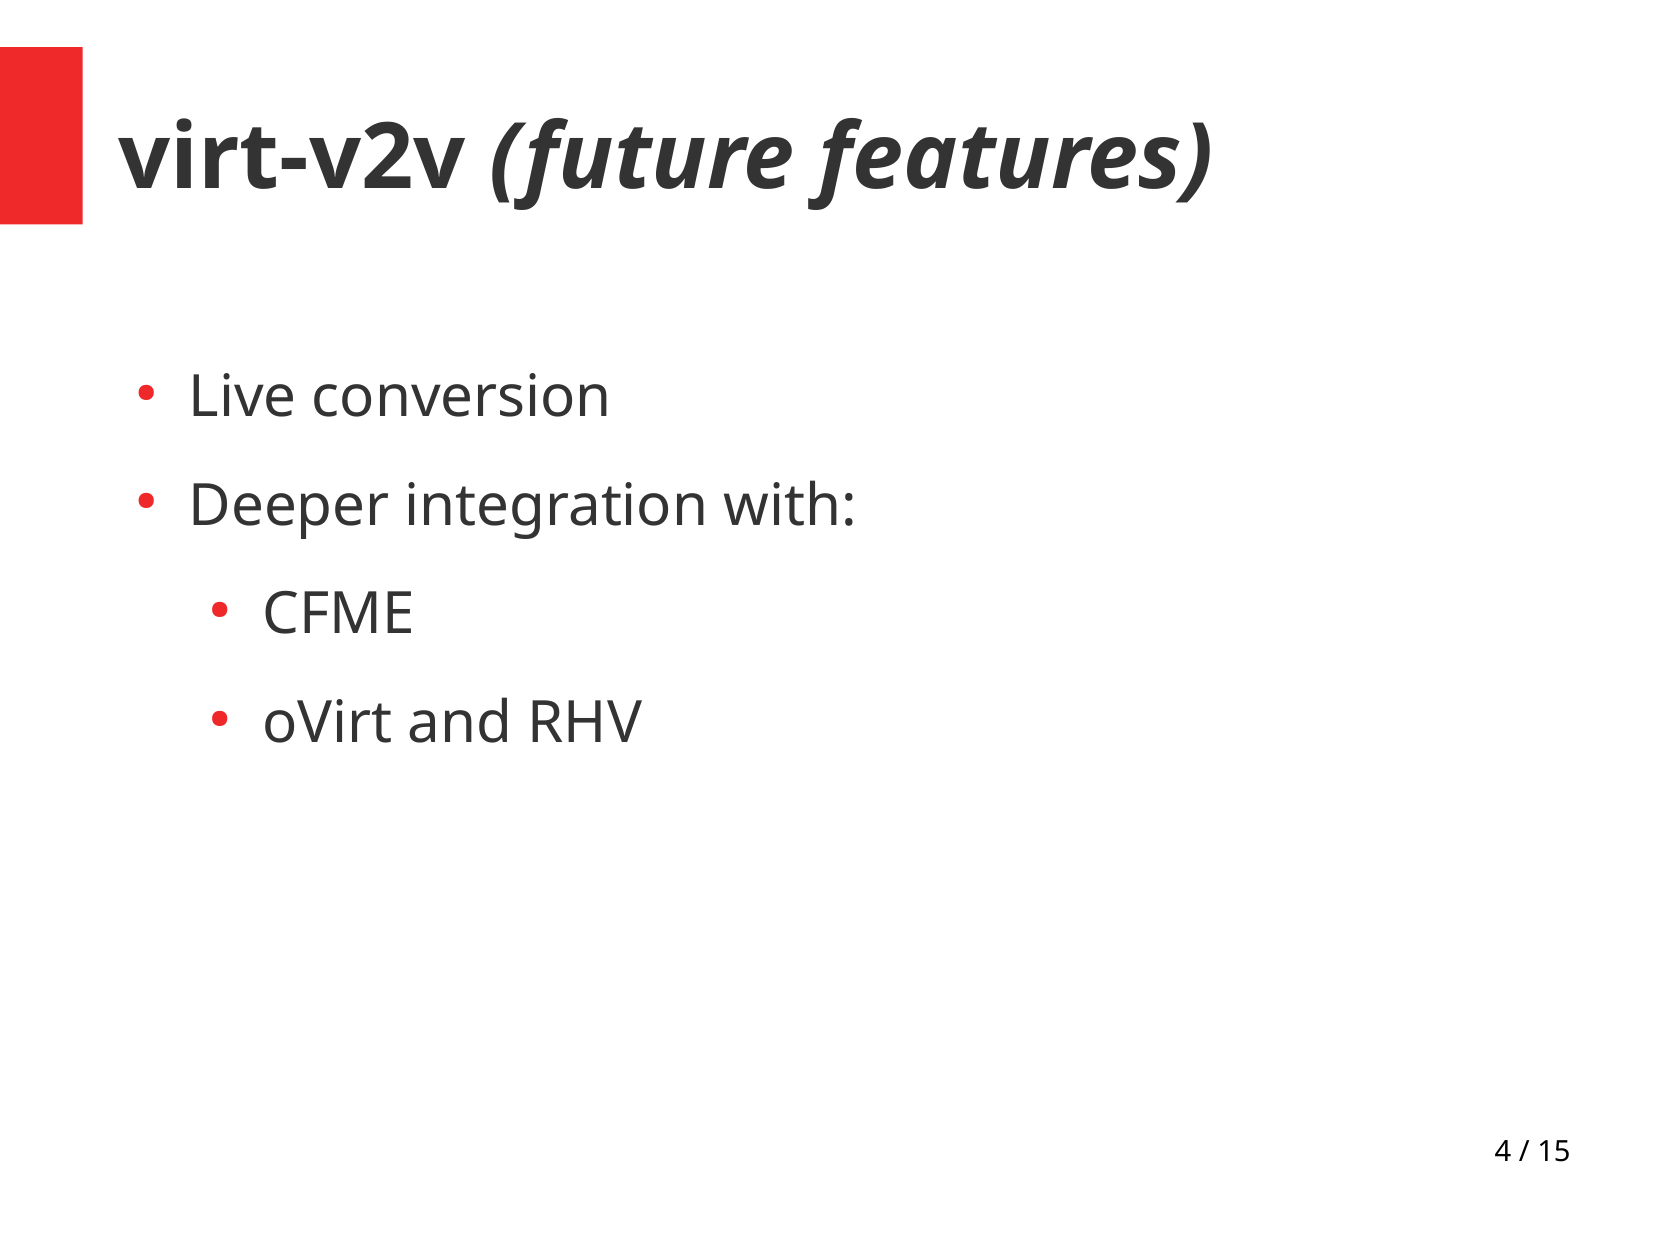

# virt-v2v (future features)
Live conversion
Deeper integration with:
CFME
oVirt and RHV
4